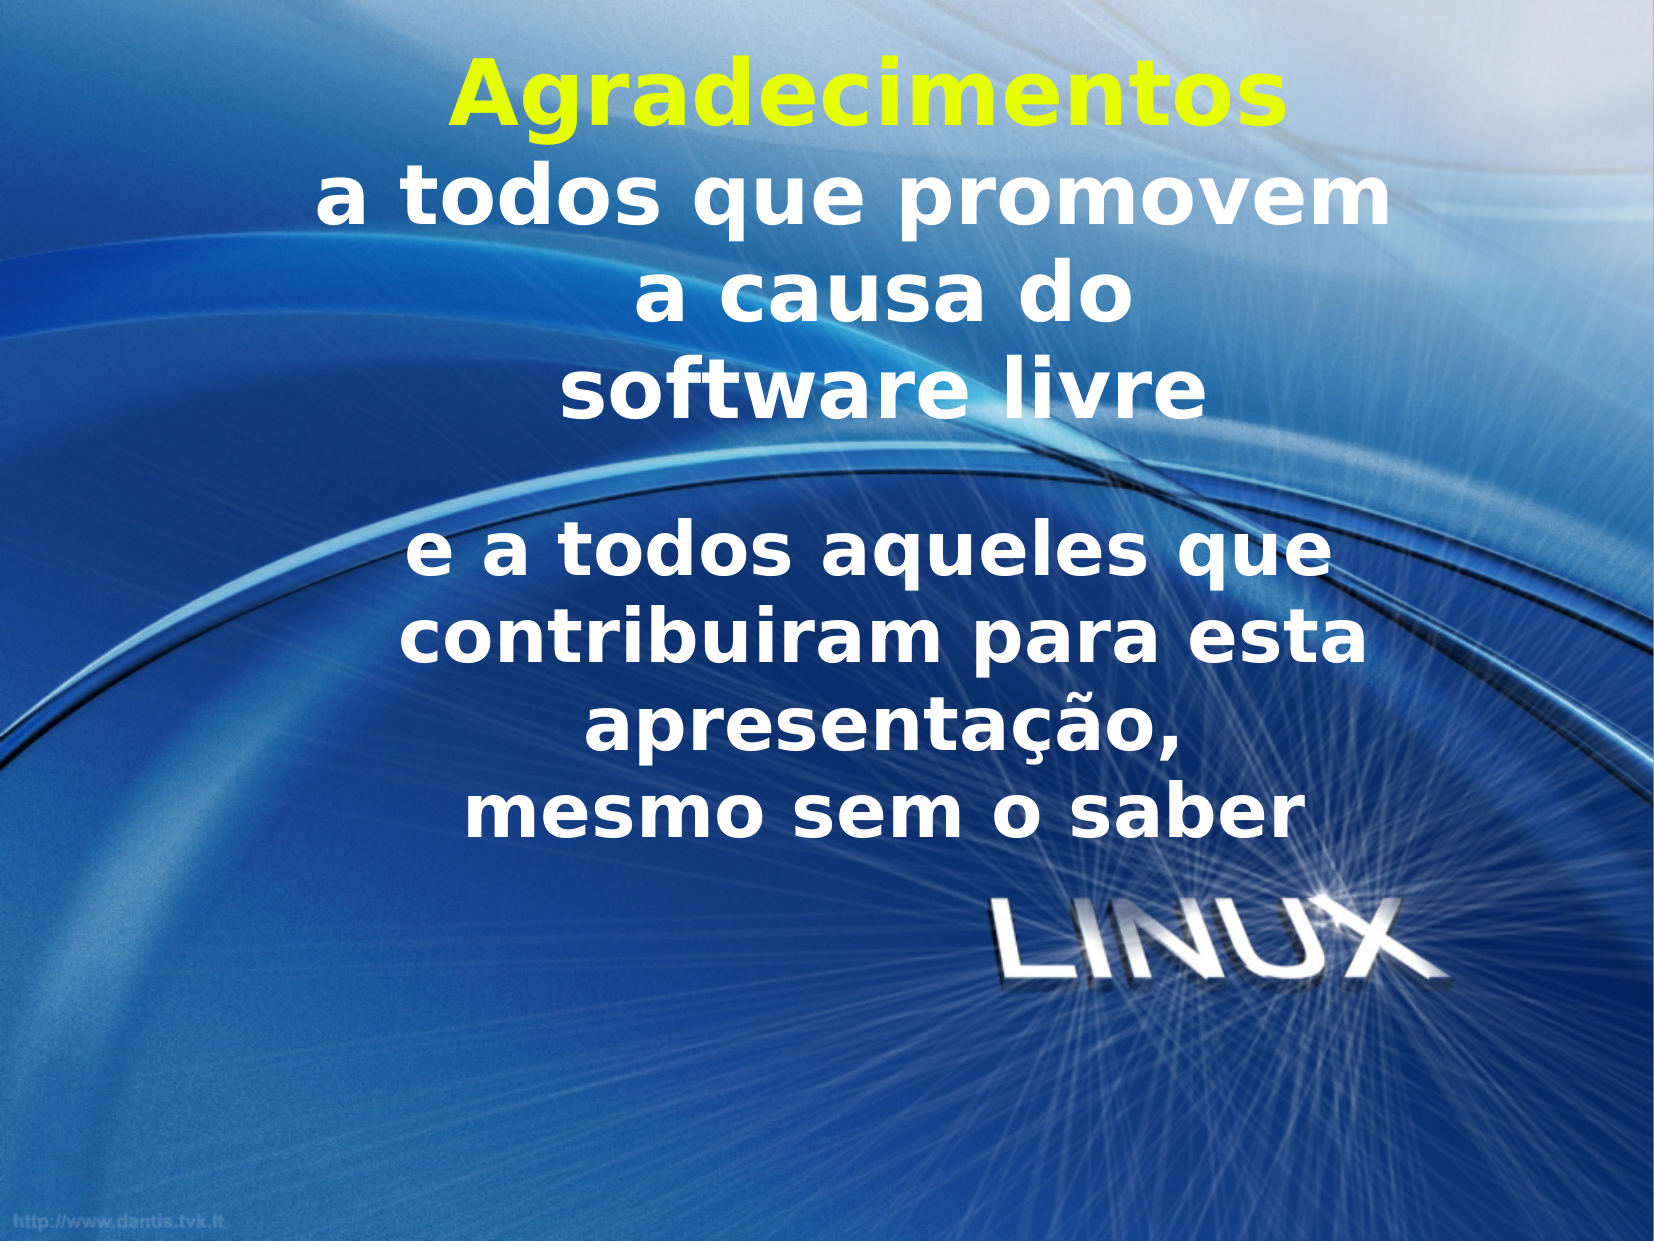

Agradecimentos
a todos que promovem
a causa do
software livre
e a todos aqueles que
contribuiram para esta apresentação,
mesmo sem o saber